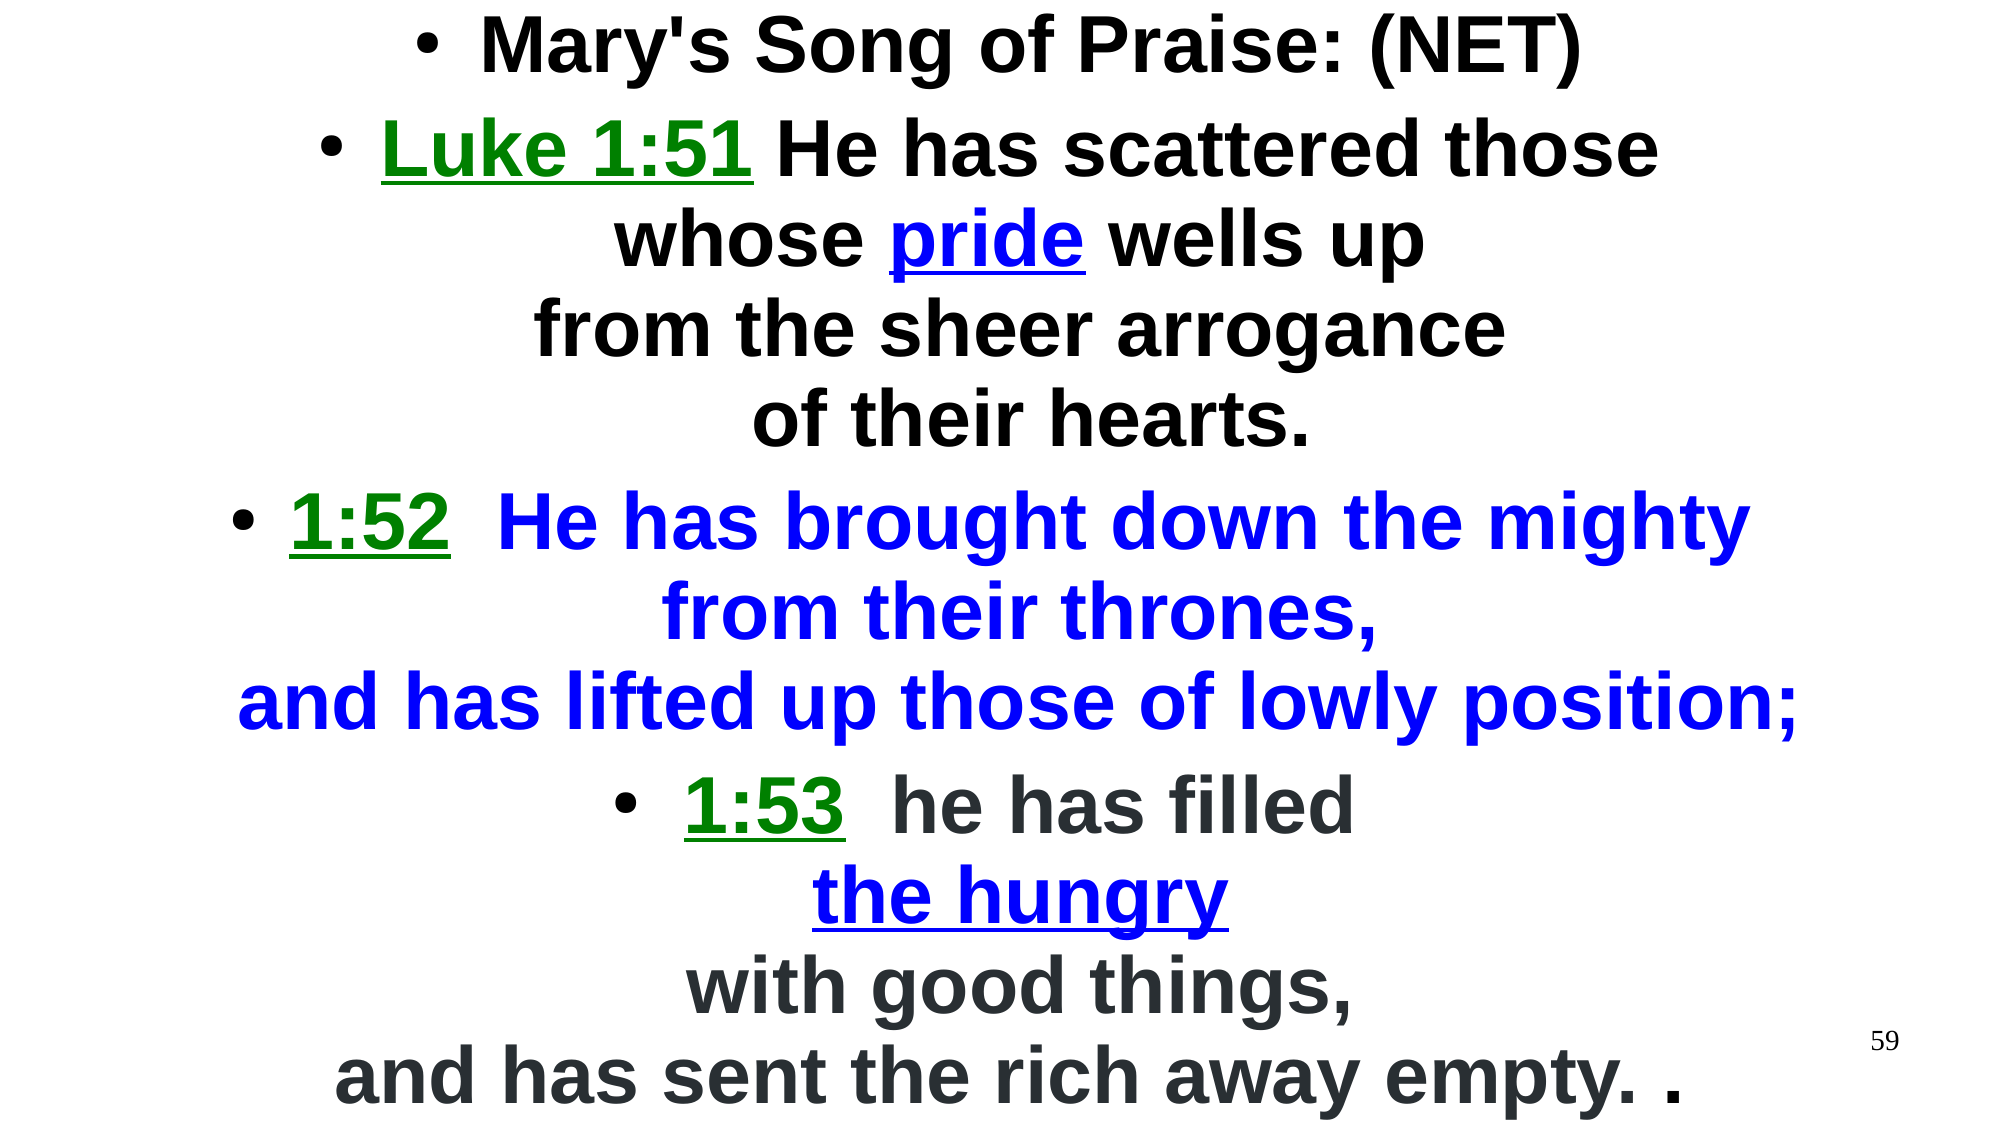

# Mary's Song of Praise: (NET)
Luke 1:51 He has scattered those
whose pride wells up
from the sheer arrogance
of their hearts.
1:52  He has brought down the mighty
from their thrones,
and has lifted up those of lowly position;
1:53  he has filled
the hungry
with good things,
and has sent the rich away empty. .
59